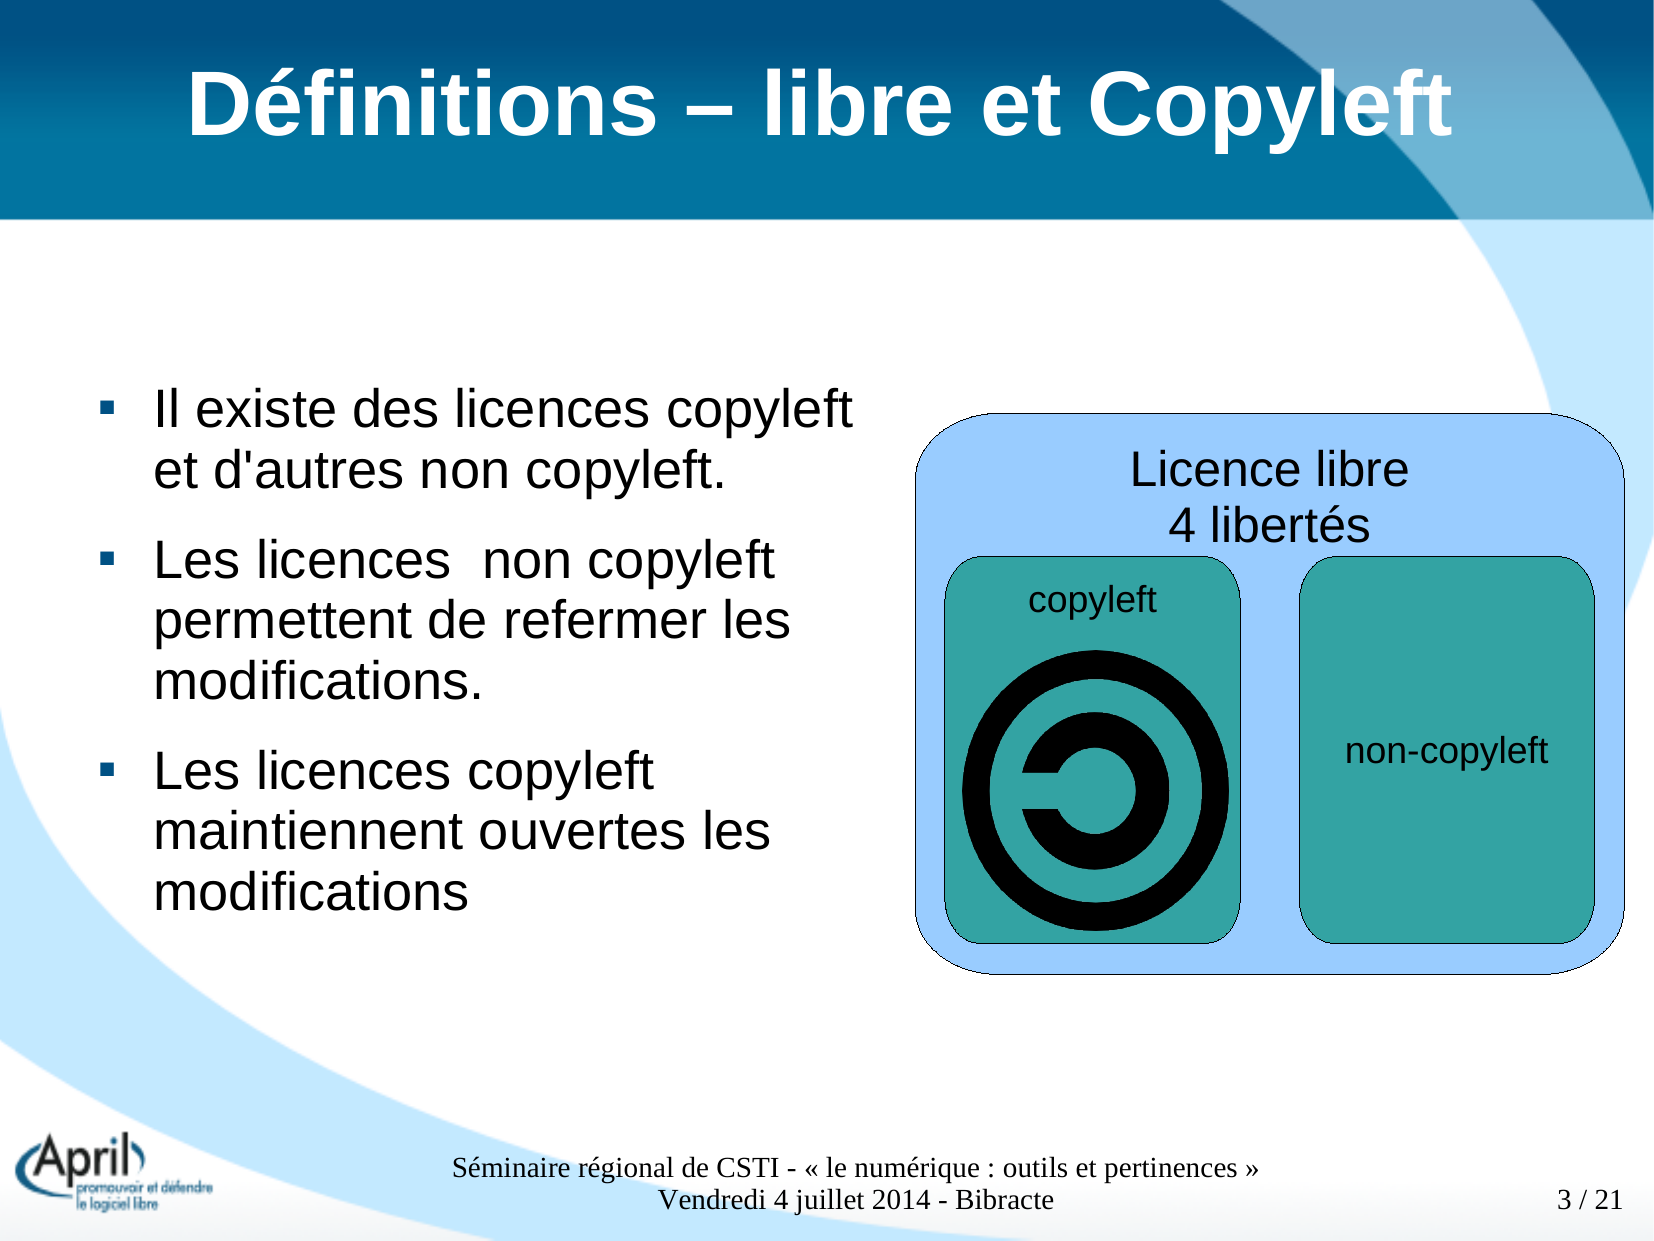

# Définitions – libre et Copyleft
Il existe des licences copyleft et d'autres non copyleft.
Les licences non copyleft permettent de refermer les modifications.
Les licences copyleft maintiennent ouvertes les modifications
Licence libre
4 libertés
copyleft
non-copyleft
L'informatique libre
3